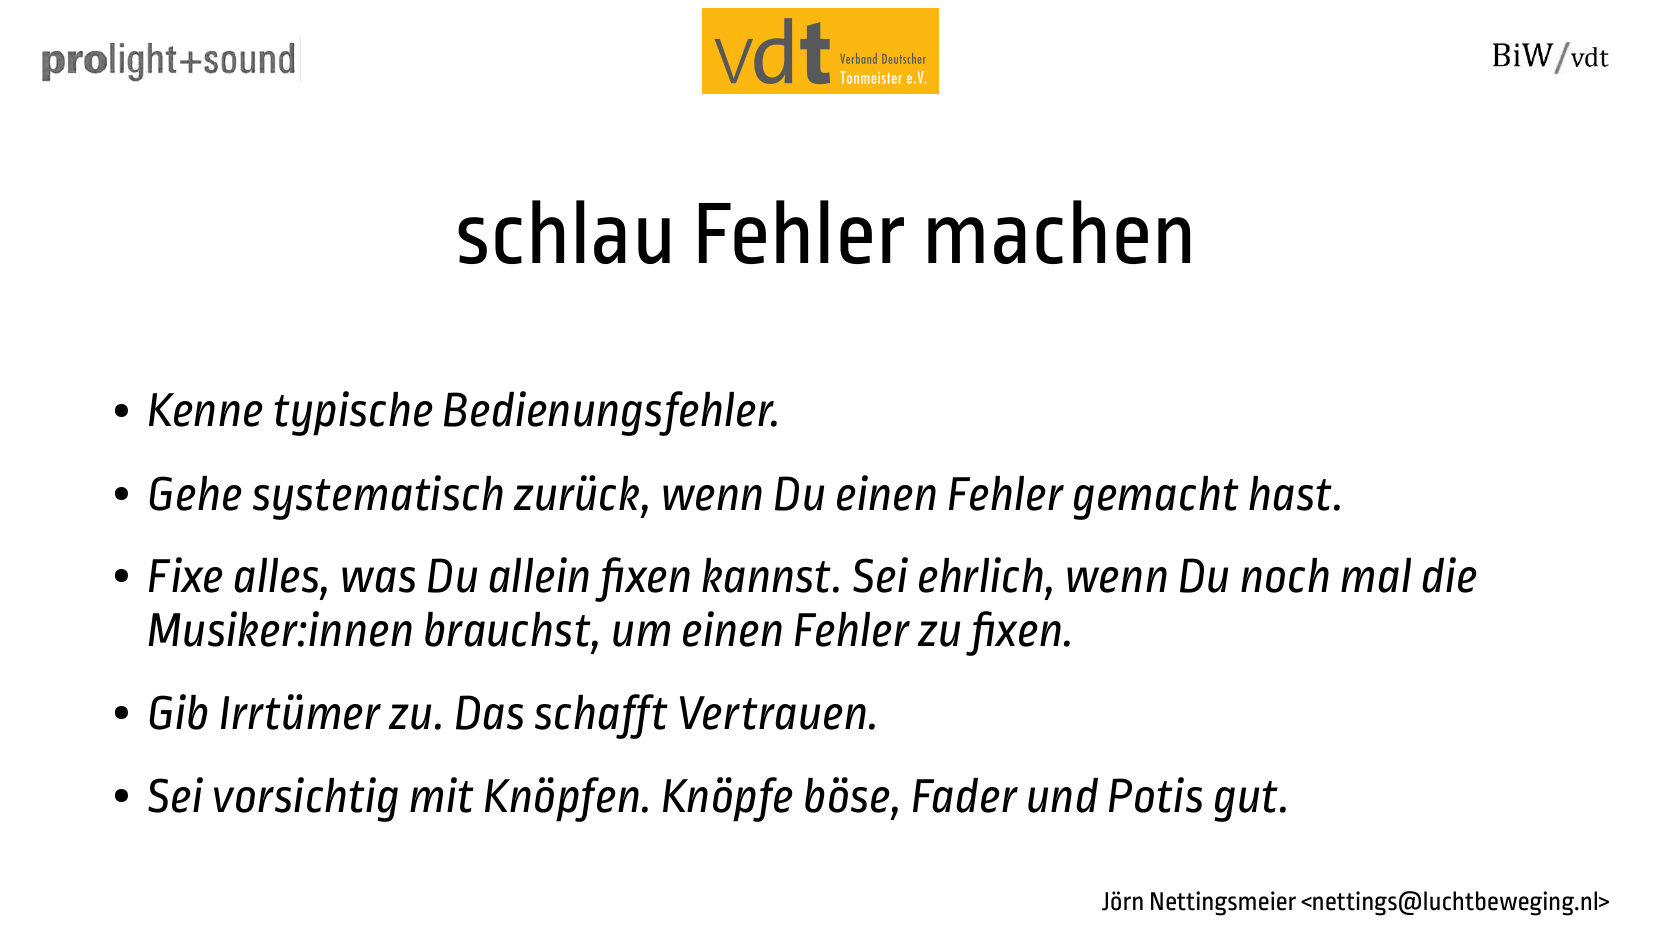

# schlau Fehler machen
Kenne typische Bedienungsfehler.
Gehe systematisch zurück, wenn Du einen Fehler gemacht hast.
Fixe alles, was Du allein fixen kannst. Sei ehrlich, wenn Du noch mal die Musiker:innen brauchst, um einen Fehler zu fixen.
Gib Irrtümer zu. Das schafft Vertrauen.
Sei vorsichtig mit Knöpfen. Knöpfe böse, Fader und Potis gut.